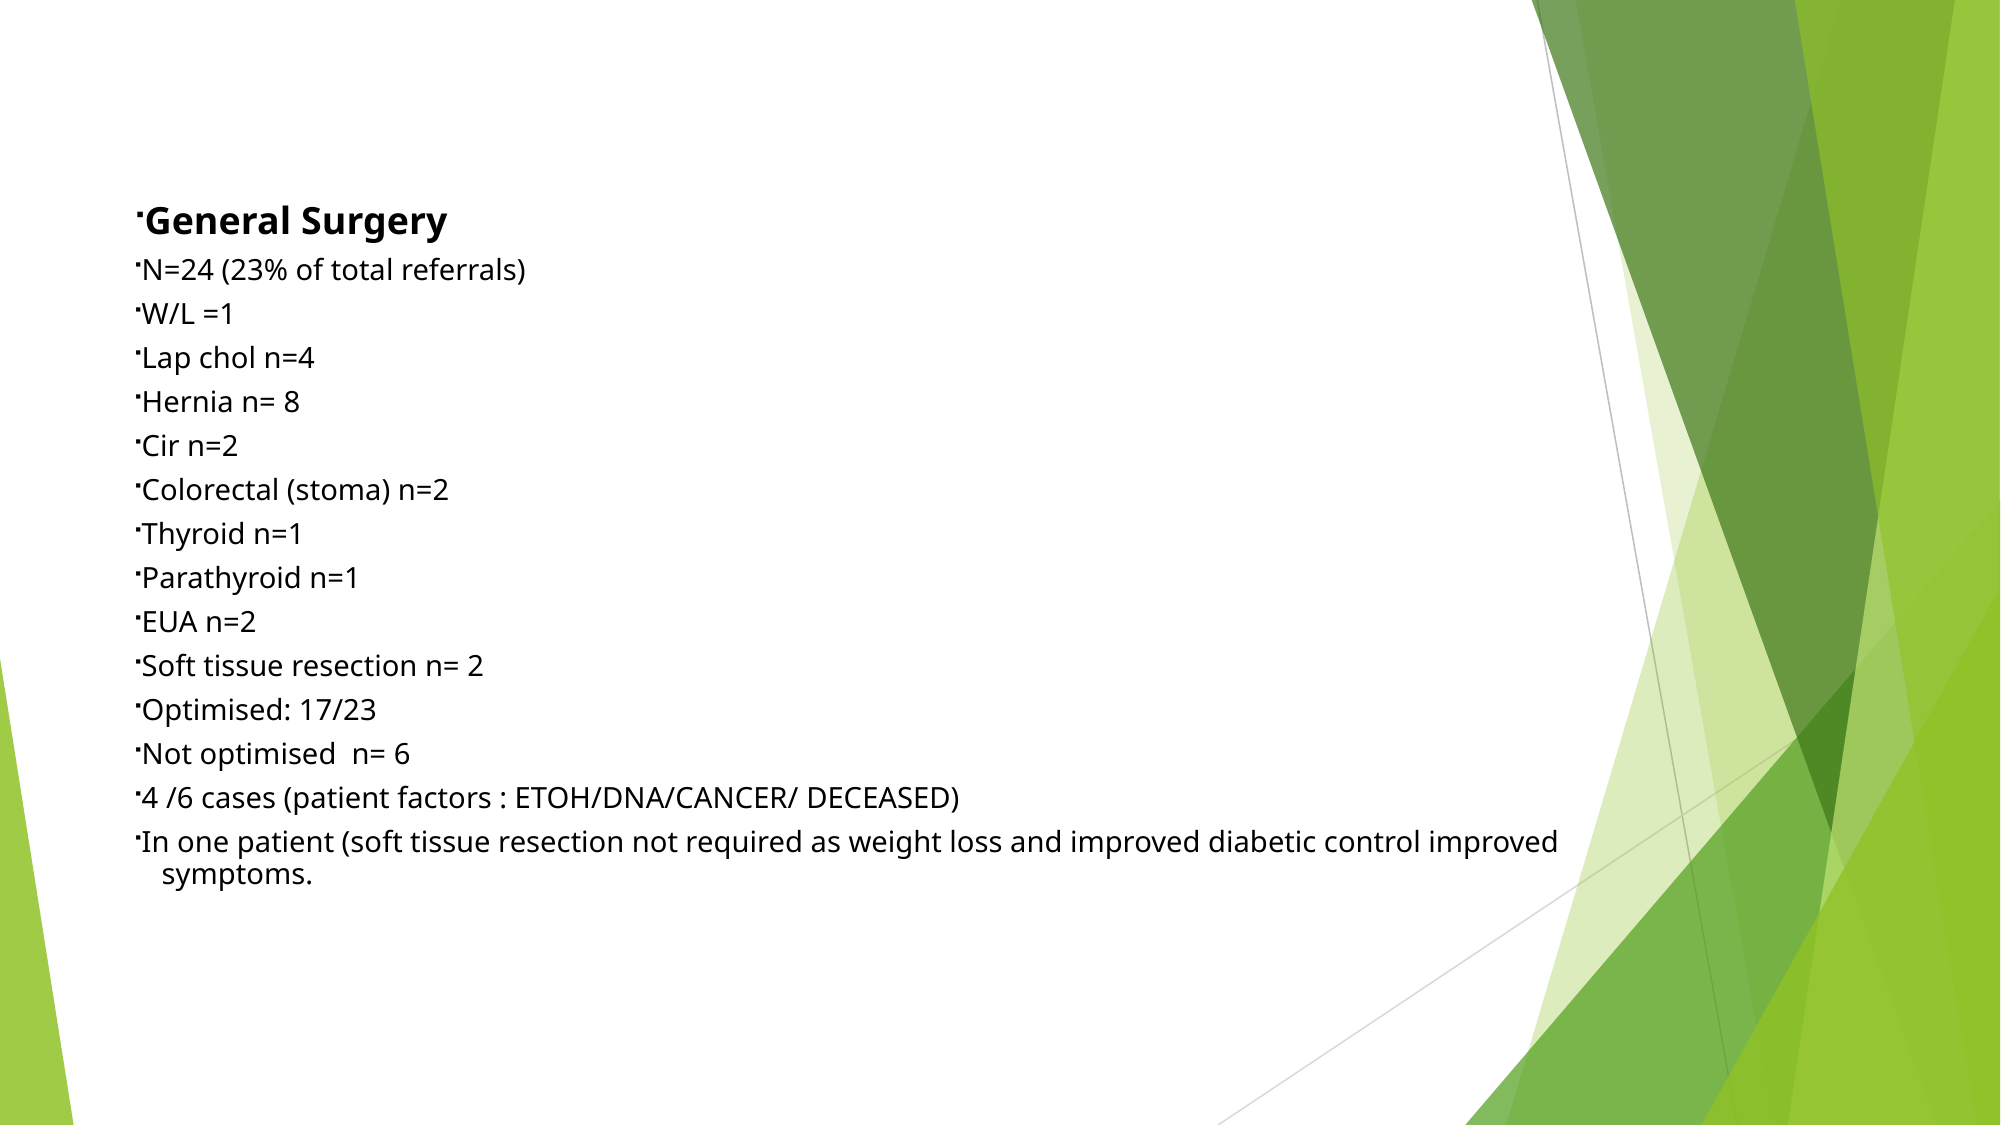

General Surgery
N=24 (23% of total referrals)
W/L =1
Lap chol n=4
Hernia n= 8
Cir n=2
Colorectal (stoma) n=2
Thyroid n=1
Parathyroid n=1
EUA n=2
Soft tissue resection n= 2
Optimised: 17/23
Not optimised n= 6
4 /6 cases (patient factors : ETOH/DNA/CANCER/ DECEASED)
In one patient (soft tissue resection not required as weight loss and improved diabetic control improved symptoms.